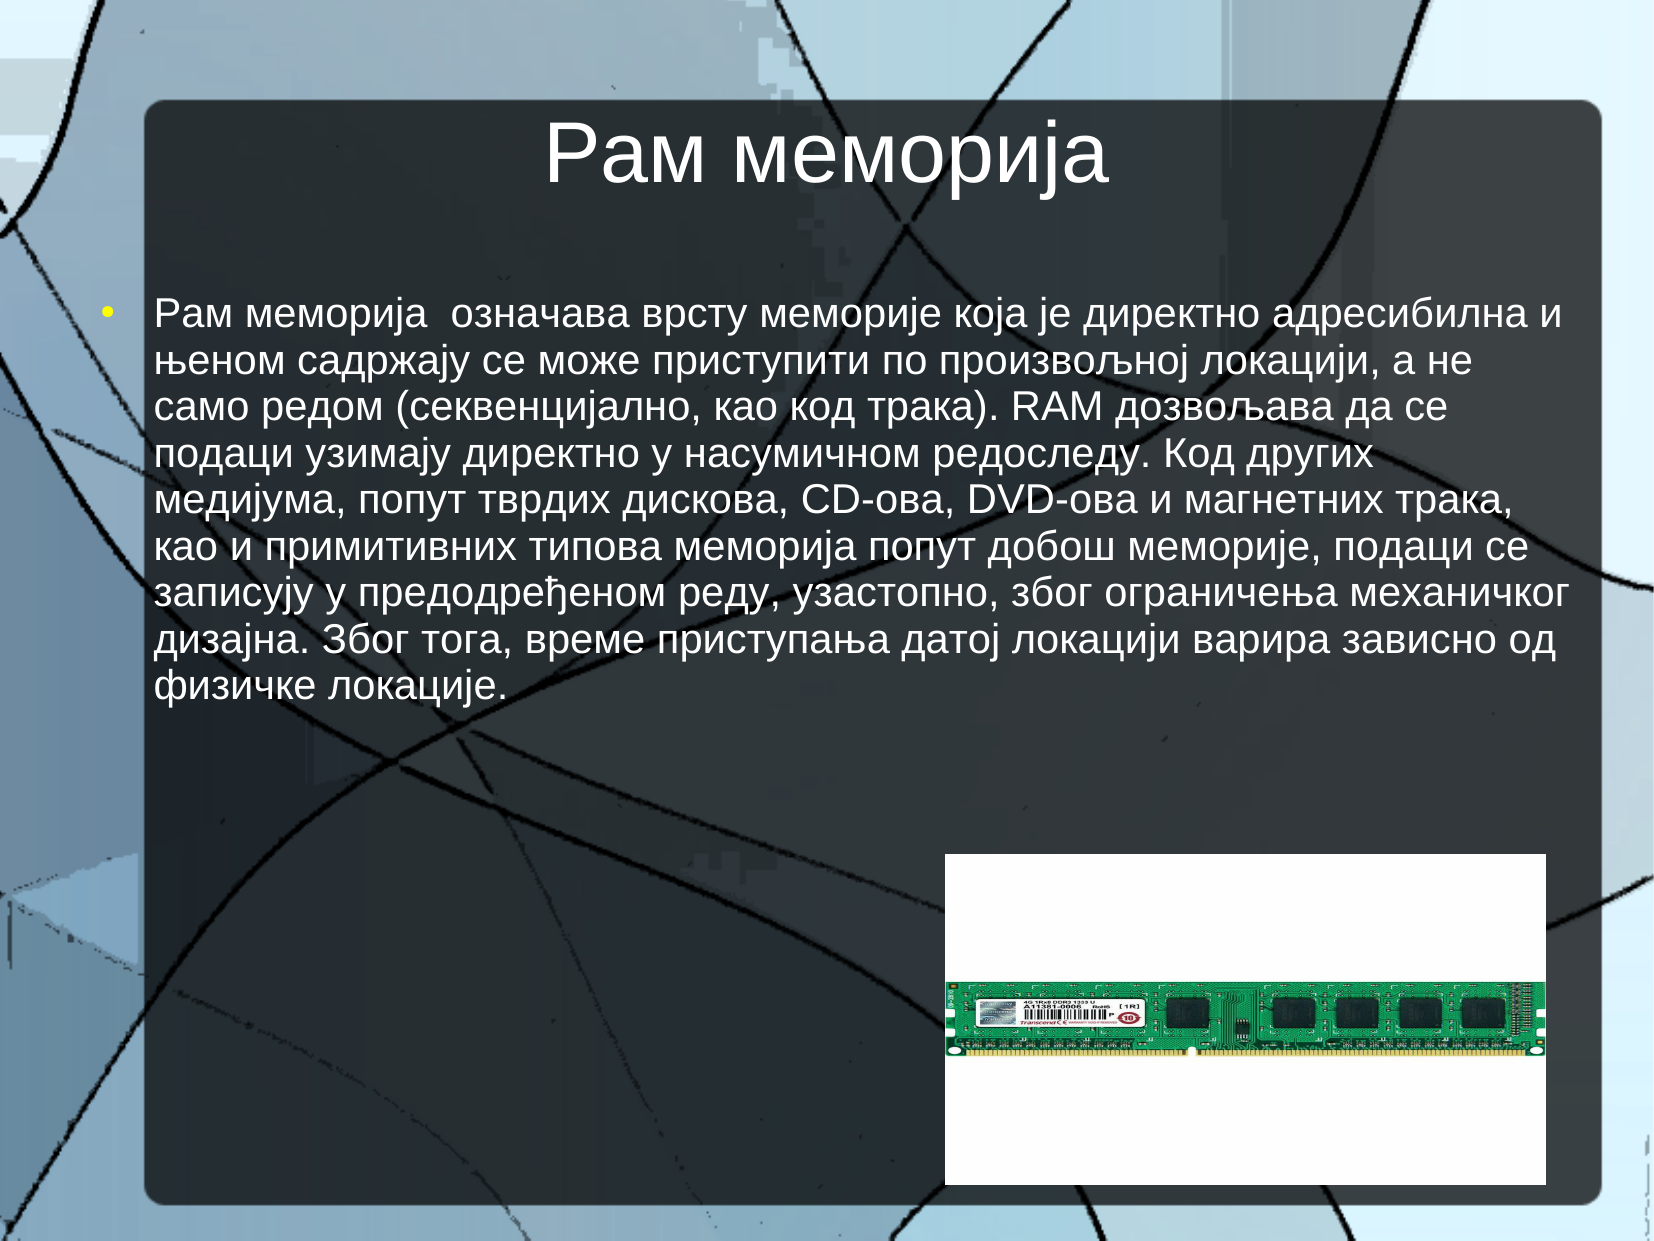

# Рам меморија
Рам меморија означава врсту меморије која је директно адресибилна и њеном садржају се може приступити по произвољној локацији, а не само редом (секвенцијално, као код трака). RAM дозвољава да се подаци узимају директно у насумичном редоследу. Код других медијума, попут тврдих дискова, CD-ова, DVD-ова и магнетних трака, као и примитивних типова меморија попут добош меморије, подаци се записују у предодређеном реду, узастопно, због ограничења механичког дизајна. Због тога, време приступања датој локацији варира зависно од физичке локације.